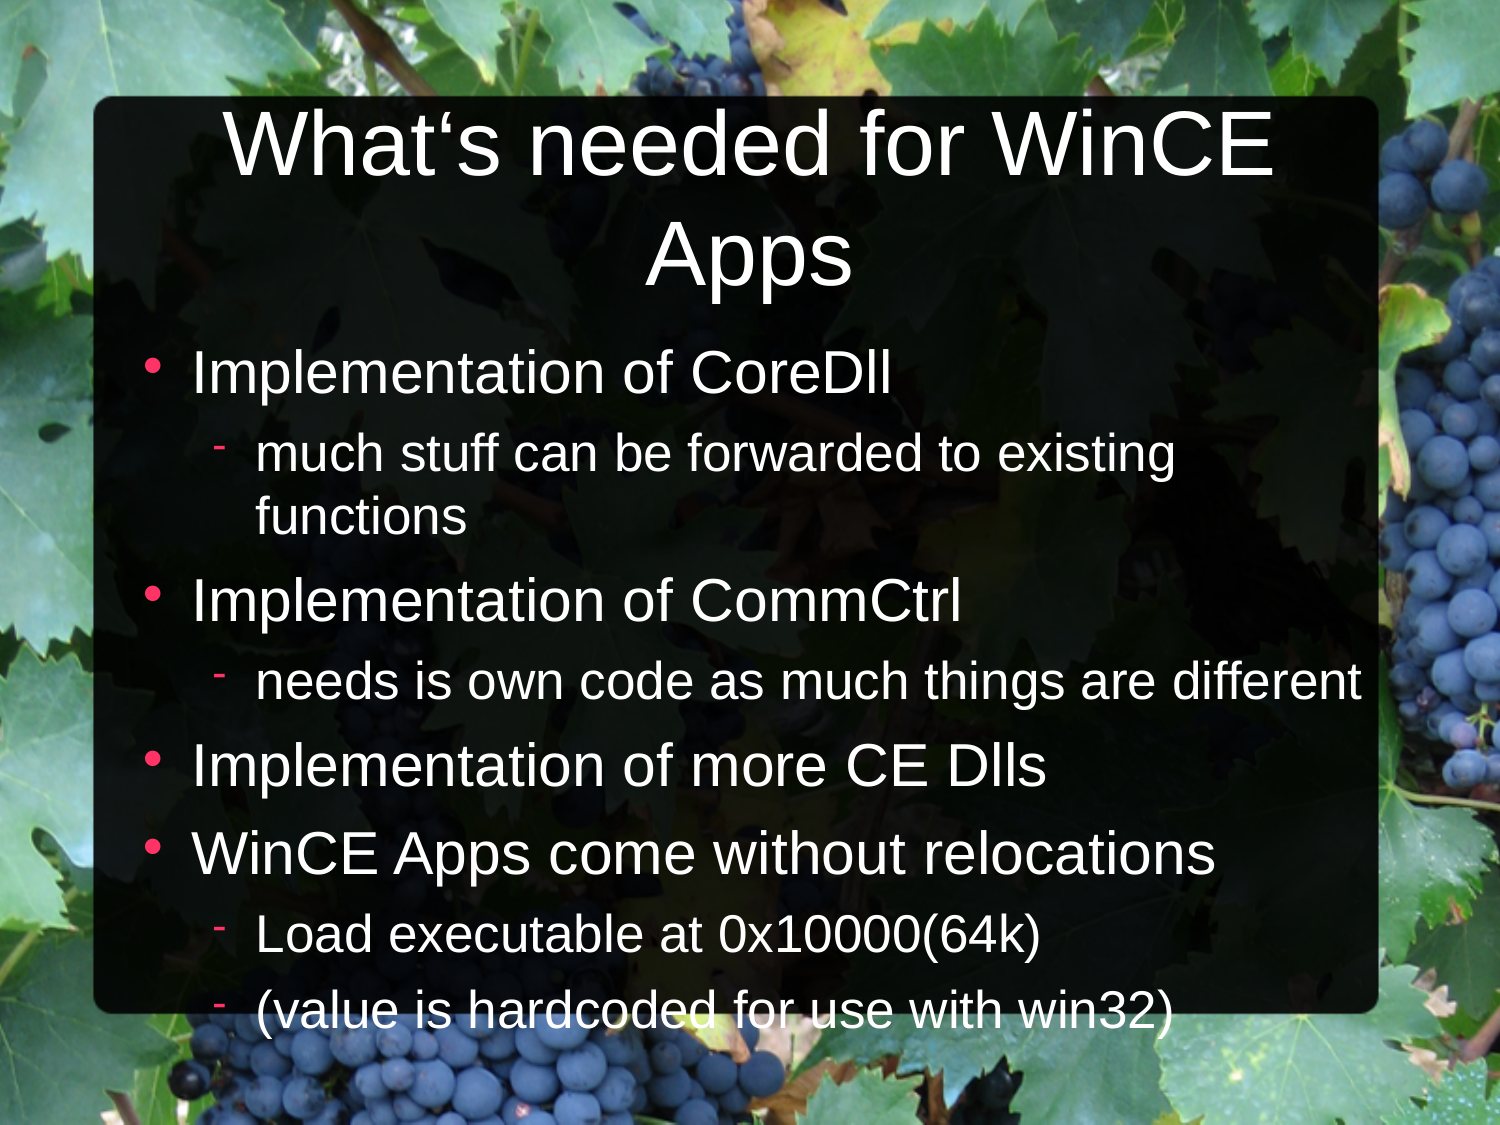

# What‘s needed for WinCE Apps
Implementation of CoreDll
much stuff can be forwarded to existing functions
Implementation of CommCtrl
needs is own code as much things are different
Implementation of more CE Dlls
WinCE Apps come without relocations
Load executable at 0x10000(64k)
(value is hardcoded for use with win32)